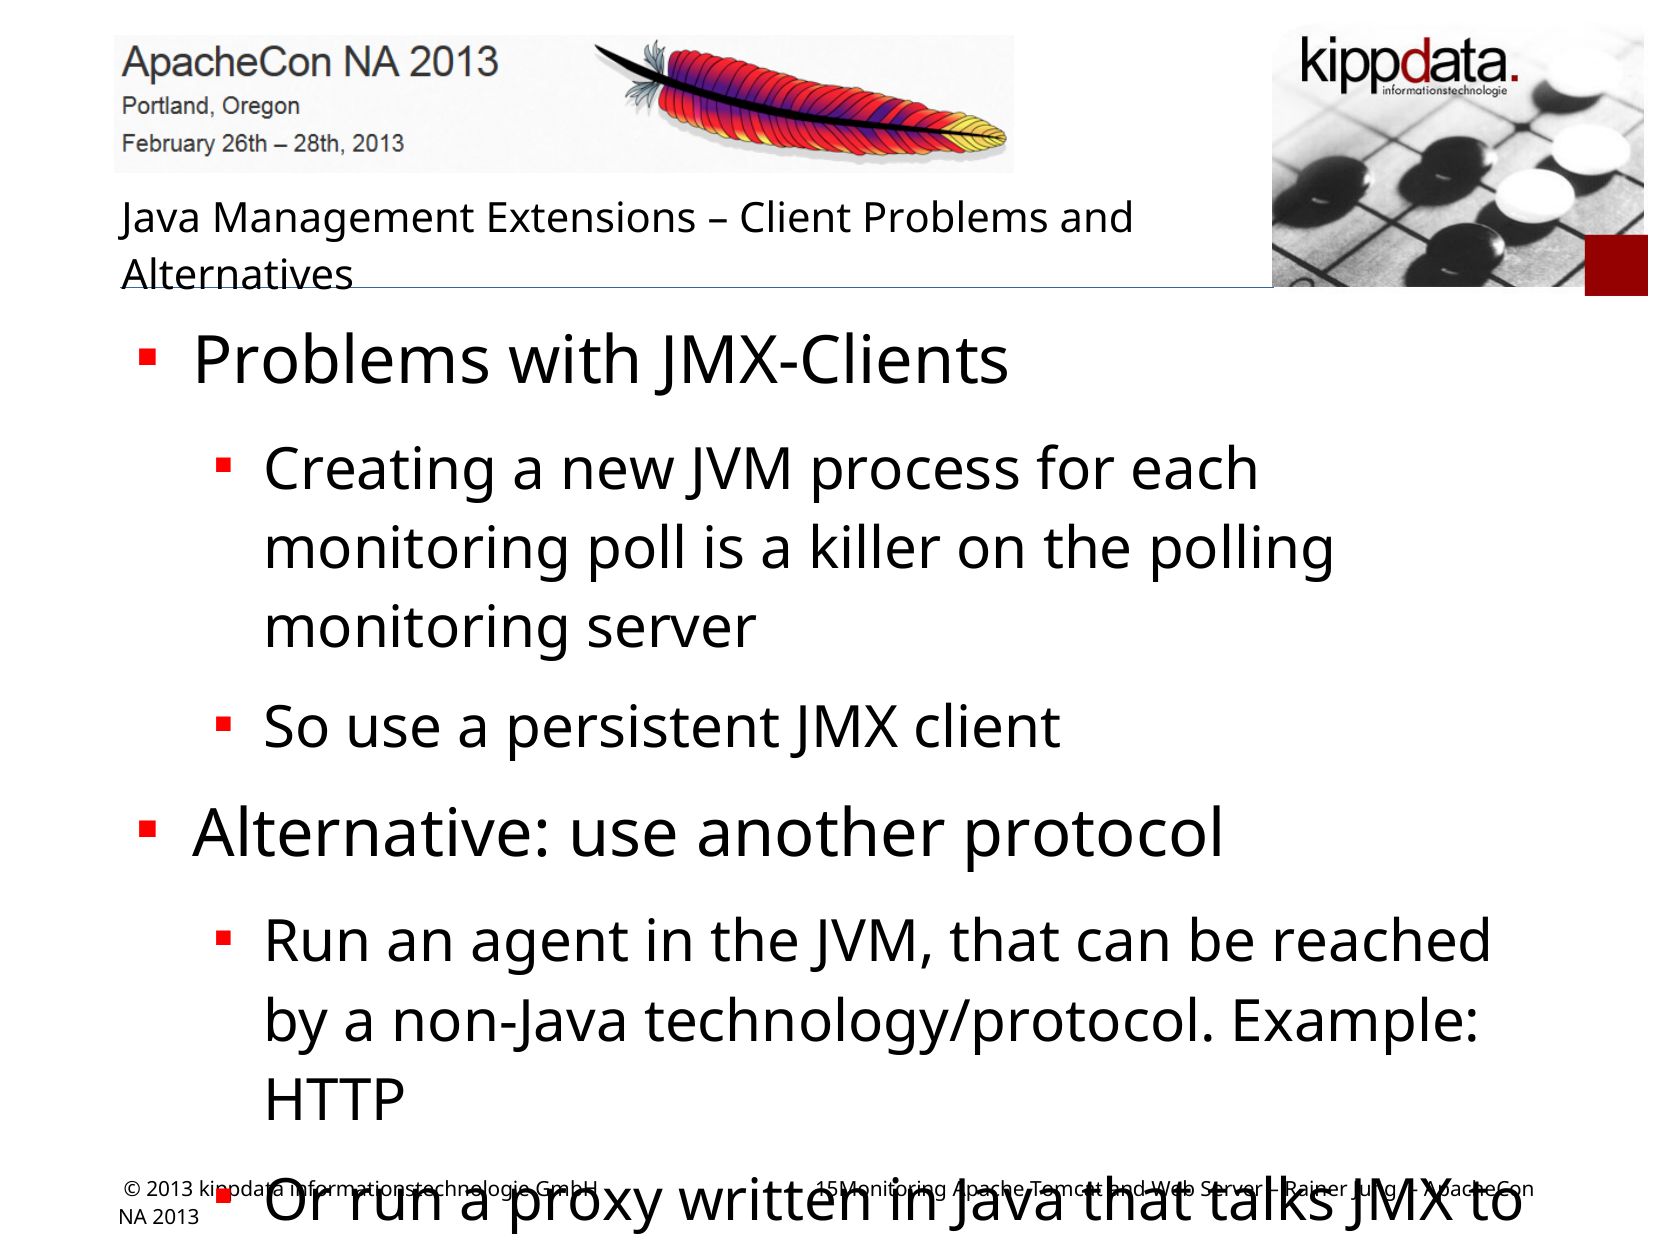

# Java Management Extensions – Client Problems and Alternatives
Problems with JMX-Clients
Creating a new JVM process for each monitoring poll is a killer on the polling monitoring server
So use a persistent JMX client
Alternative: use another protocol
Run an agent in the JVM, that can be reached by a non-Java technology/protocol. Example: HTTP
Or run a proxy written in Java that talks JMX to the target but can be queried for example using HTTP